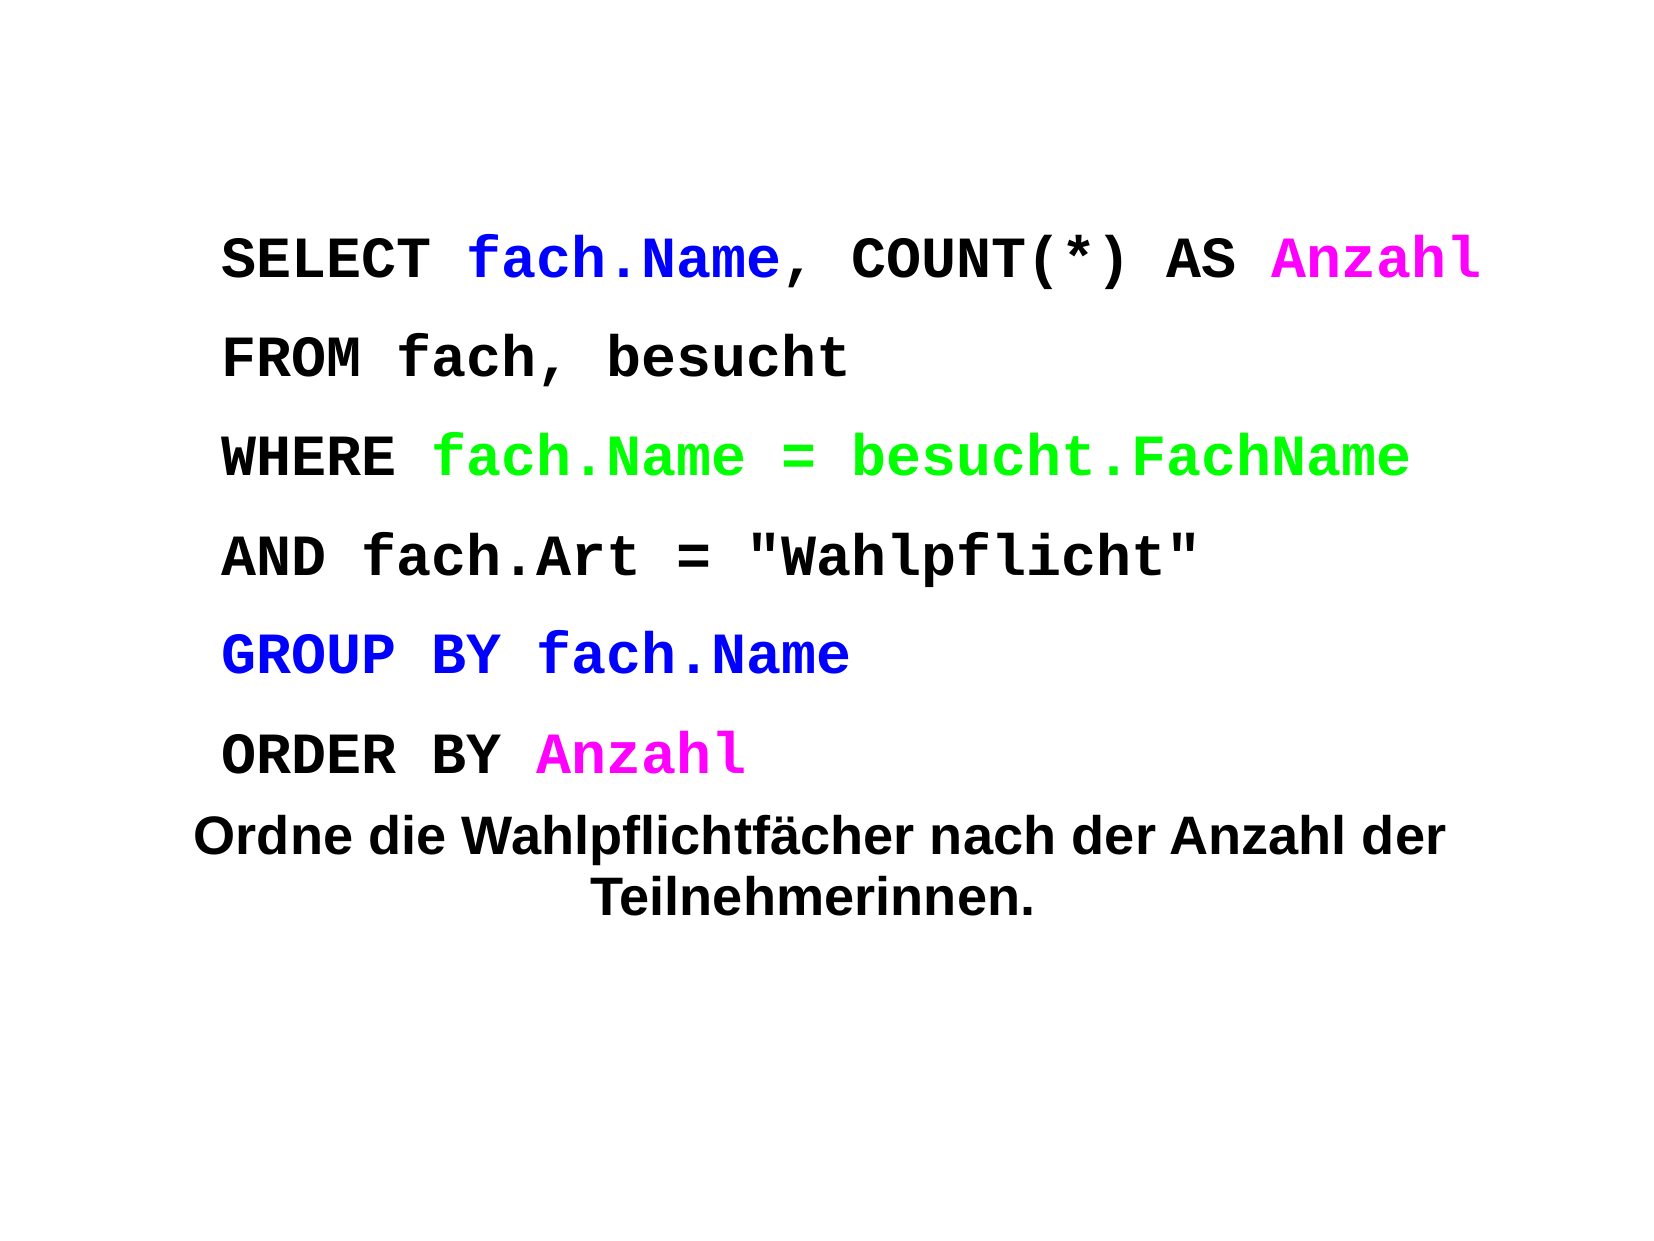

SELECT fach.Name, COUNT(*) AS Anzahl
FROM fach, besucht
WHERE fach.Name = besucht.FachName
AND fach.Art = "Wahlpflicht"
GROUP BY fach.Name
ORDER BY Anzahl
# Ordne die Wahlpflichtfächer nach der Anzahl der Teilnehmerinnen.